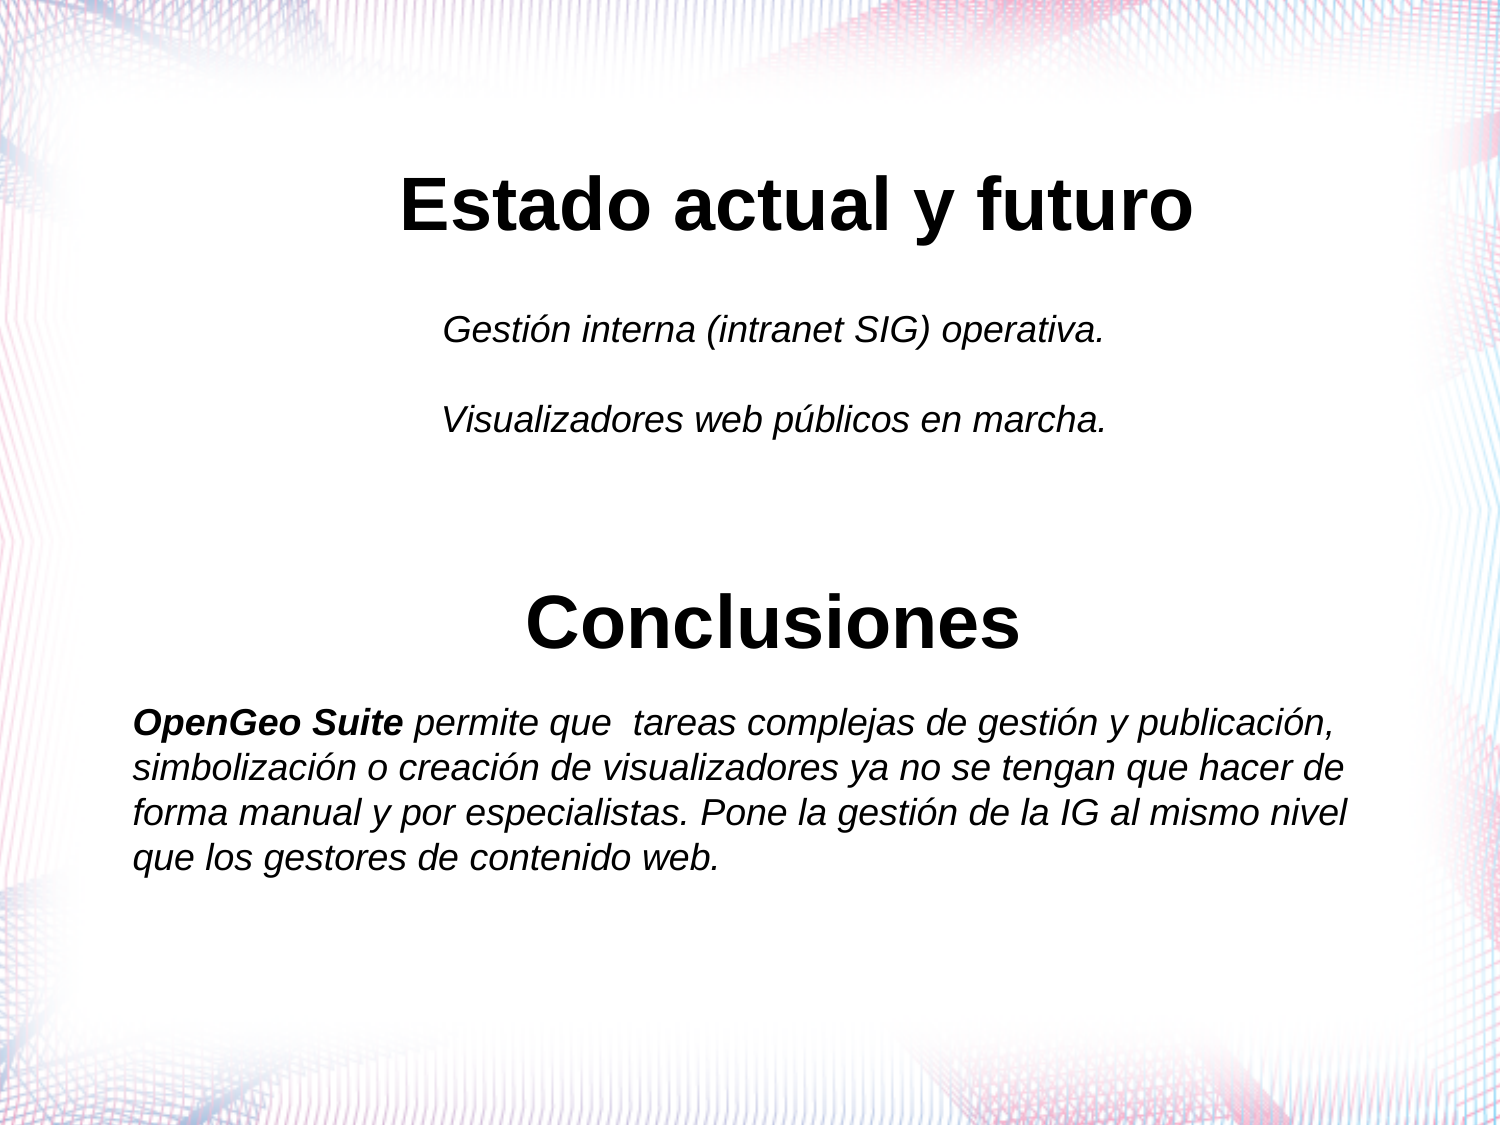

# Estado actual y futuro
Gestión interna (intranet SIG) operativa.
Visualizadores web públicos en marcha.
Conclusiones
OpenGeo Suite permite que tareas complejas de gestión y publicación, simbolización o creación de visualizadores ya no se tengan que hacer de forma manual y por especialistas. Pone la gestión de la IG al mismo nivel que los gestores de contenido web.